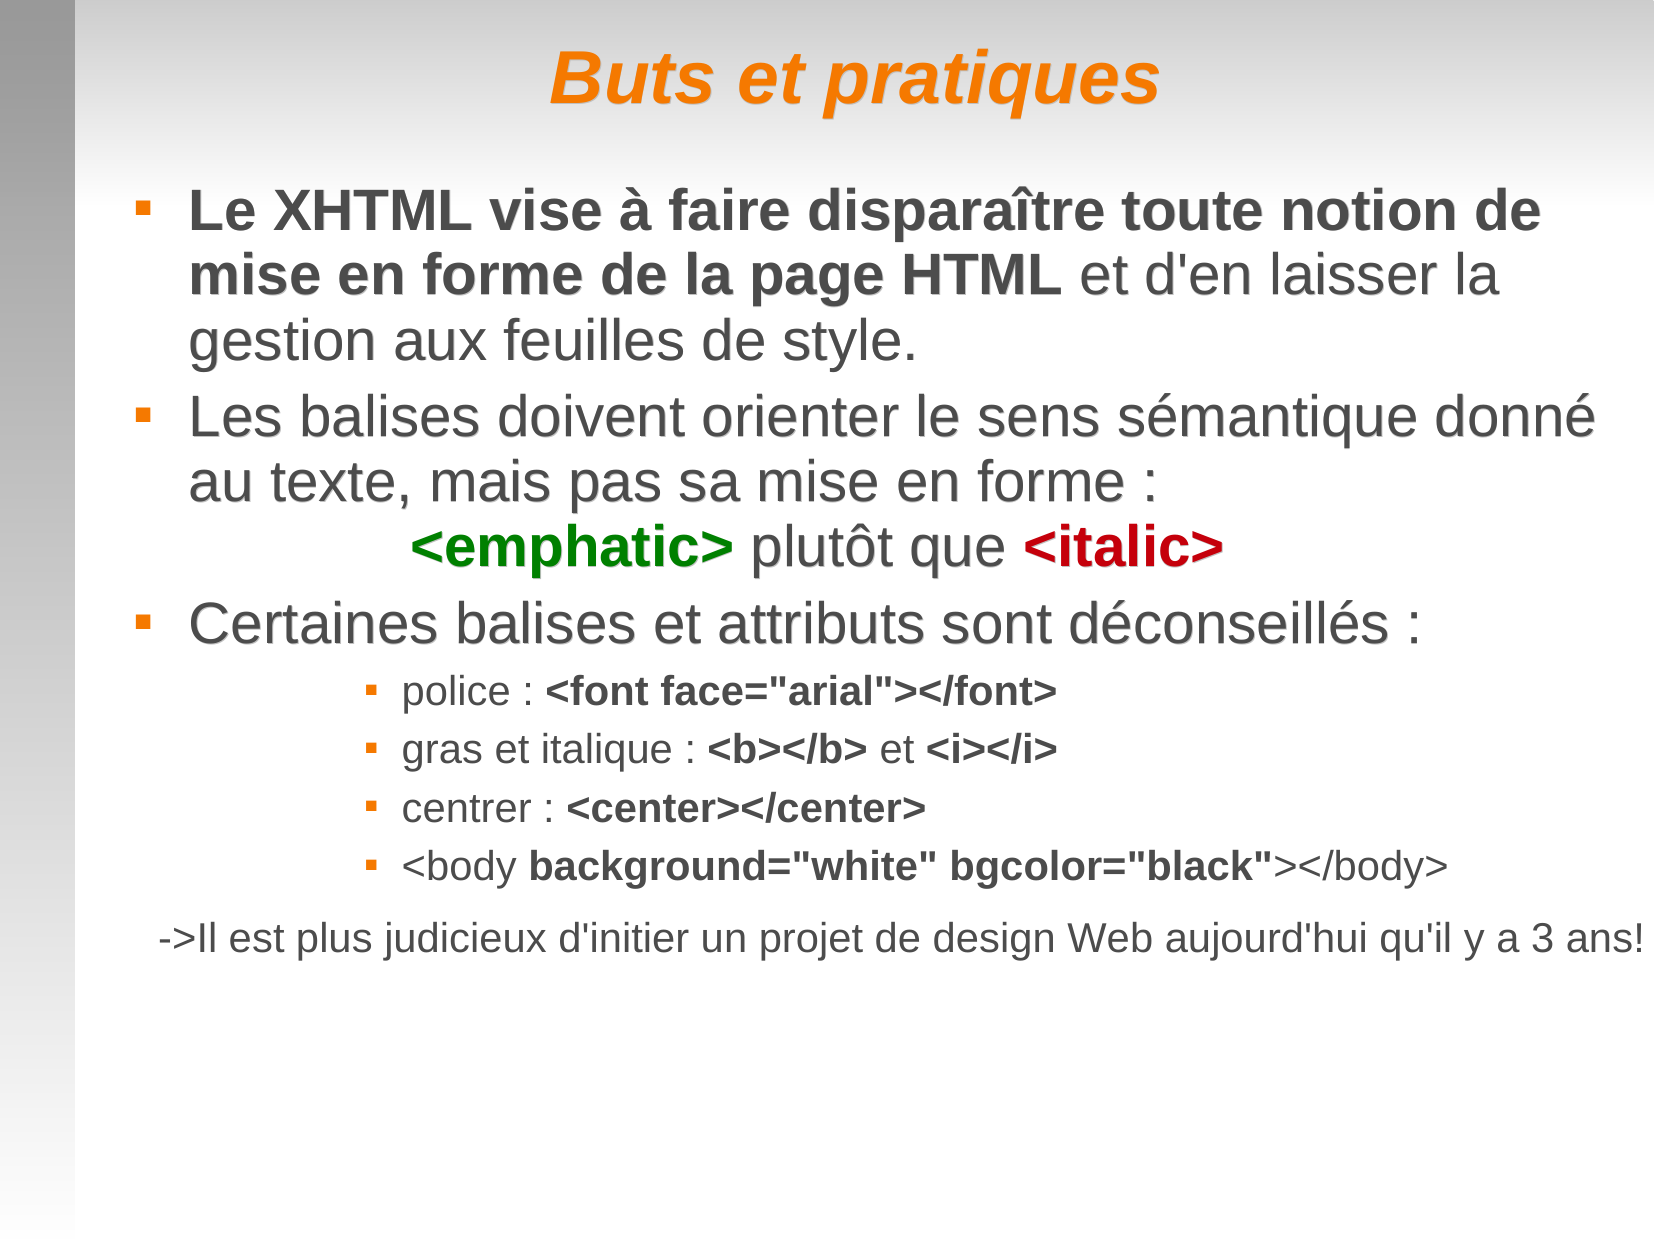

# Buts et pratiques
Le XHTML vise à faire disparaître toute notion de mise en forme de la page HTML et d'en laisser la gestion aux feuilles de style.
Les balises doivent orienter le sens sémantique donné au texte, mais pas sa mise en forme :
			<emphatic> plutôt que <italic>
Certaines balises et attributs sont déconseillés :
police : <font face="arial"></font>
gras et italique : <b></b> et <i></i>
centrer : <center></center>
<body background="white" bgcolor="black"></body>
->Il est plus judicieux d'initier un projet de design Web aujourd'hui qu'il y a 3 ans!